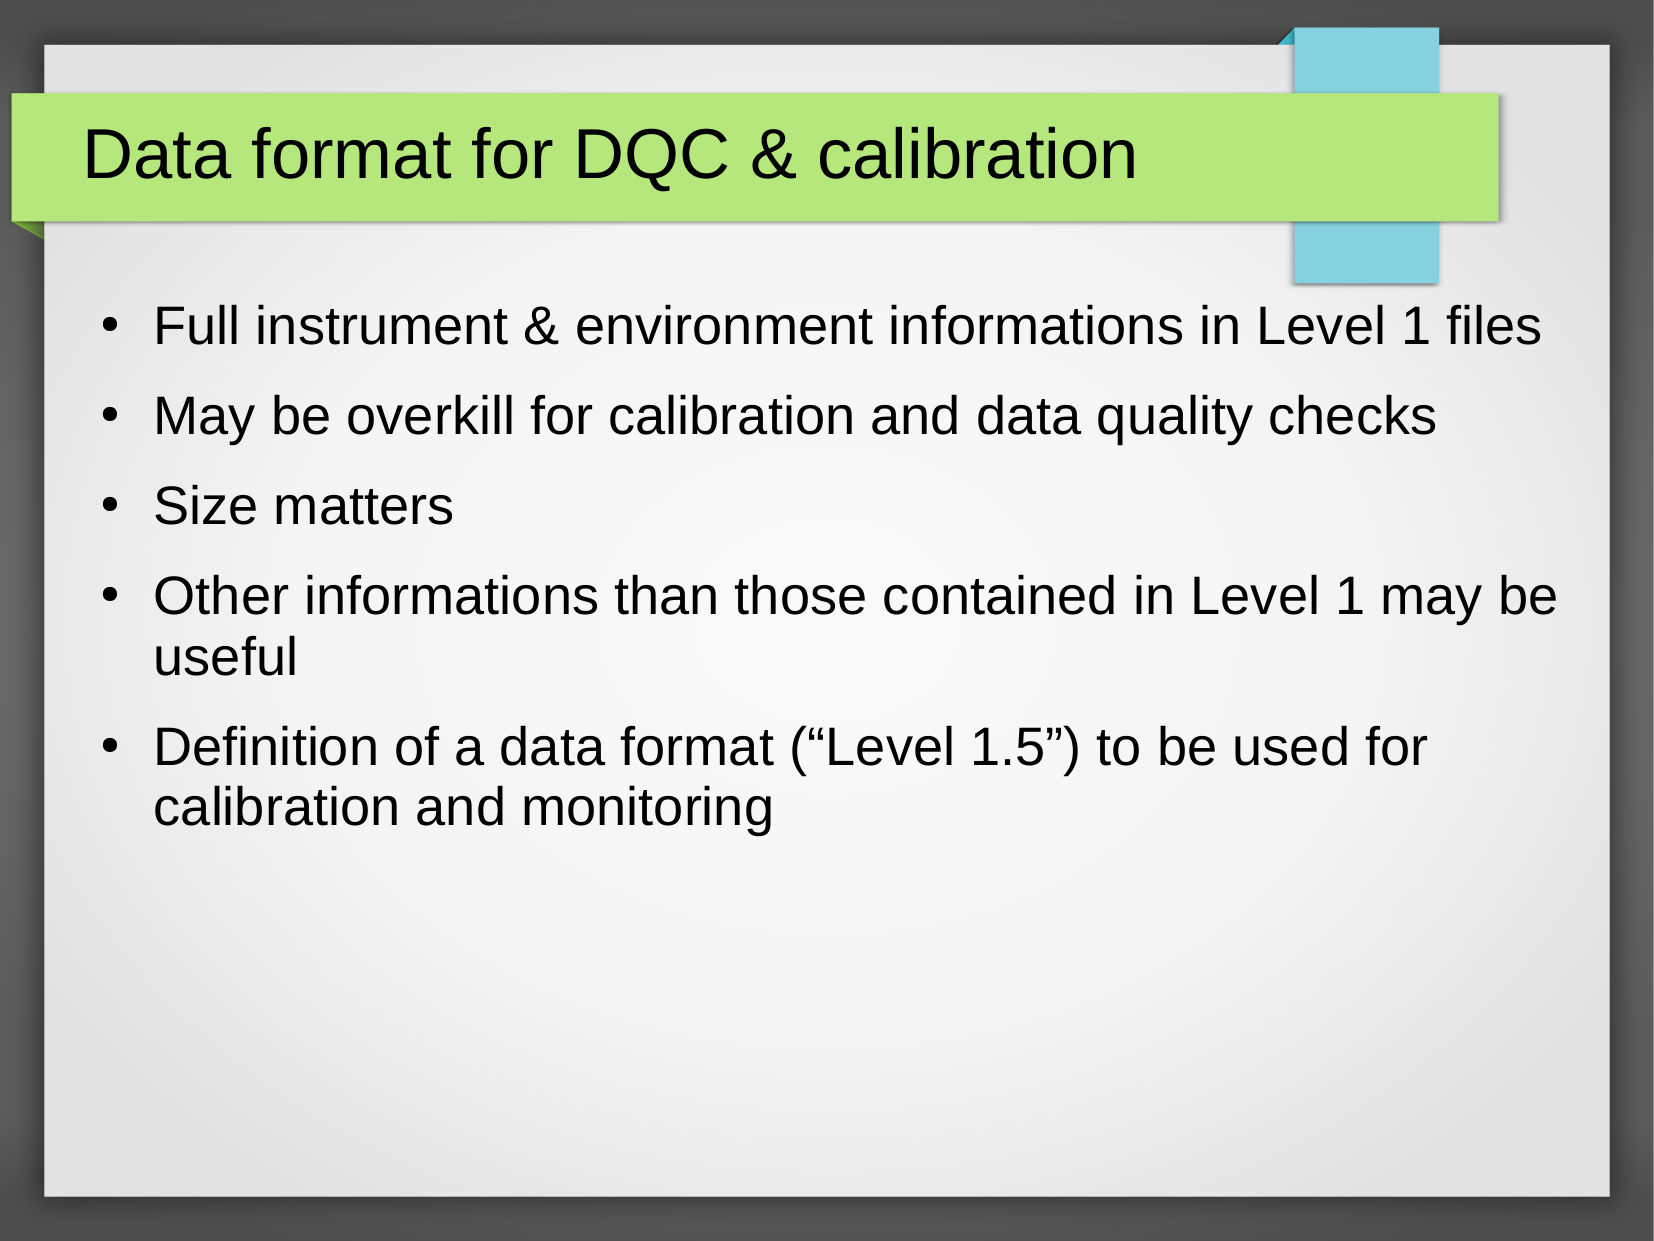

# Data format for DQC & calibration
Full instrument & environment informations in Level 1 files
May be overkill for calibration and data quality checks
Size matters
Other informations than those contained in Level 1 may be useful
Definition of a data format (“Level 1.5”) to be used for calibration and monitoring